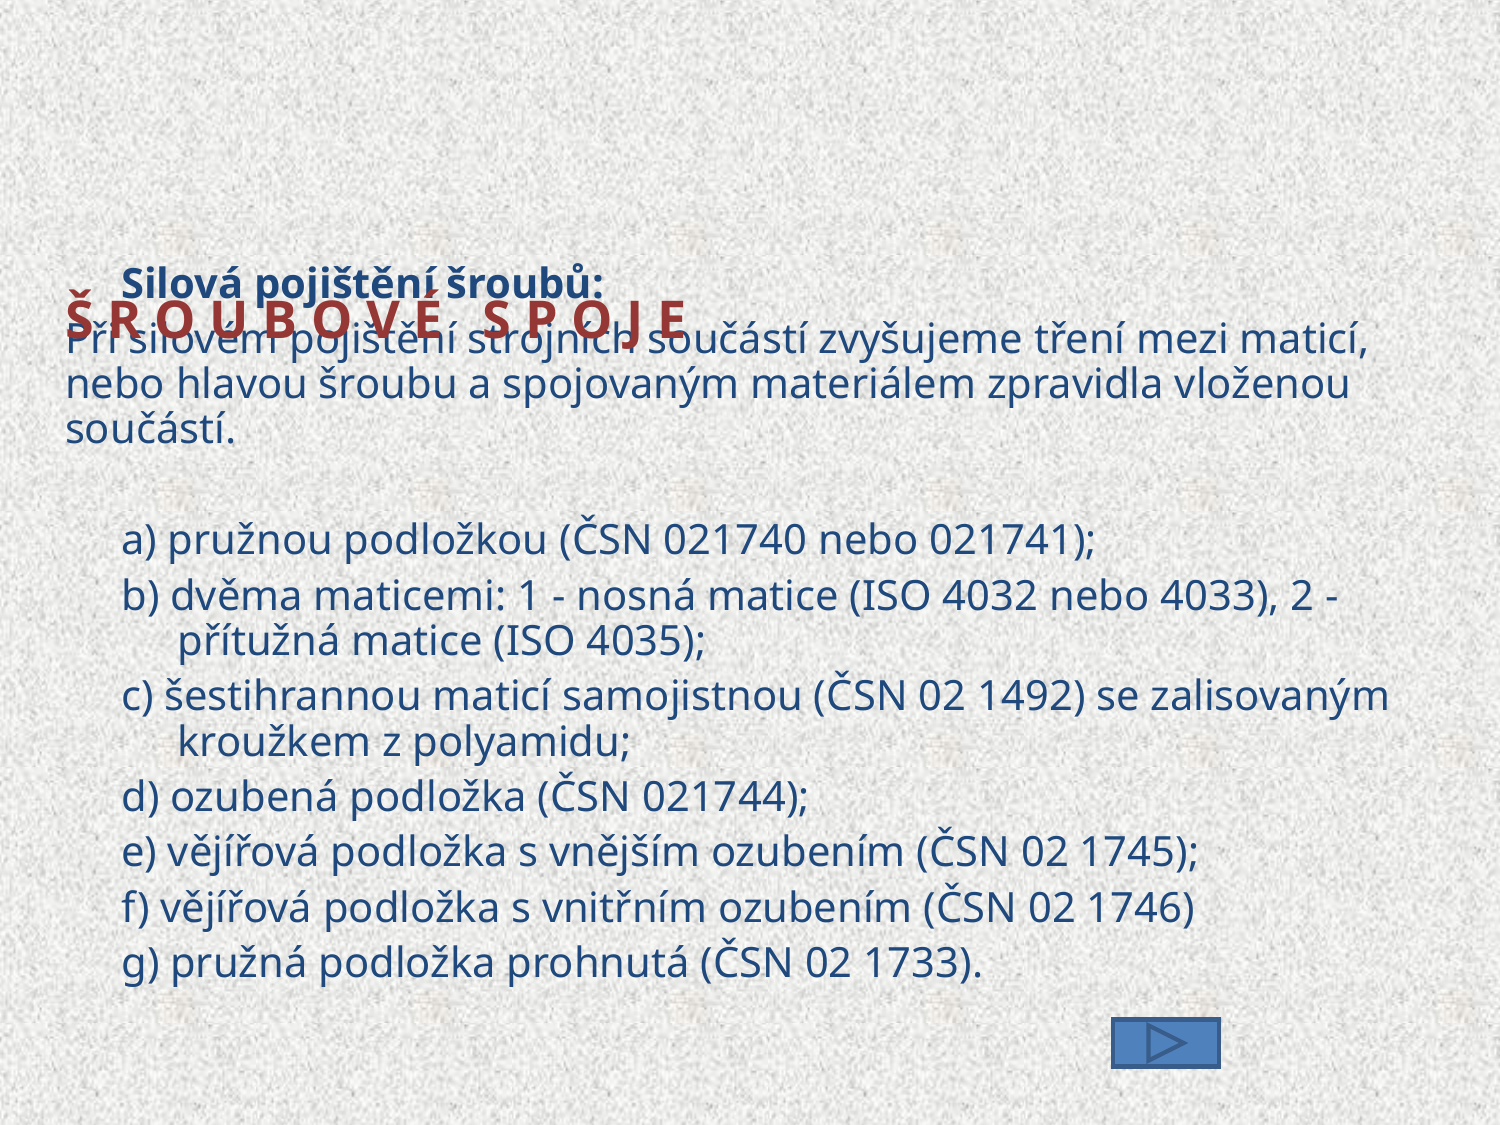

Š R O U B O V É S P O J E
#
Silová pojištění šroubů:
Při silovém pojištění strojních součástí zvyšujeme tření mezi maticí, nebo hlavou šroubu a spojovaným materiálem zpravidla vloženou součástí.
a) pružnou podložkou (ČSN 021740 nebo 021741);
b) dvěma maticemi: 1 - nosná matice (ISO 4032 nebo 4033), 2 - přítužná matice (ISO 4035);
c) šestihrannou maticí samojistnou (ČSN 02 1492) se zalisovaným kroužkem z polyamidu;
d) ozubená podložka (ČSN 021744);
e) vějířová podložka s vnějším ozubením (ČSN 02 1745);
f) vějířová podložka s vnitřním ozubením (ČSN 02 1746)
g) pružná podložka prohnutá (ČSN 02 1733).